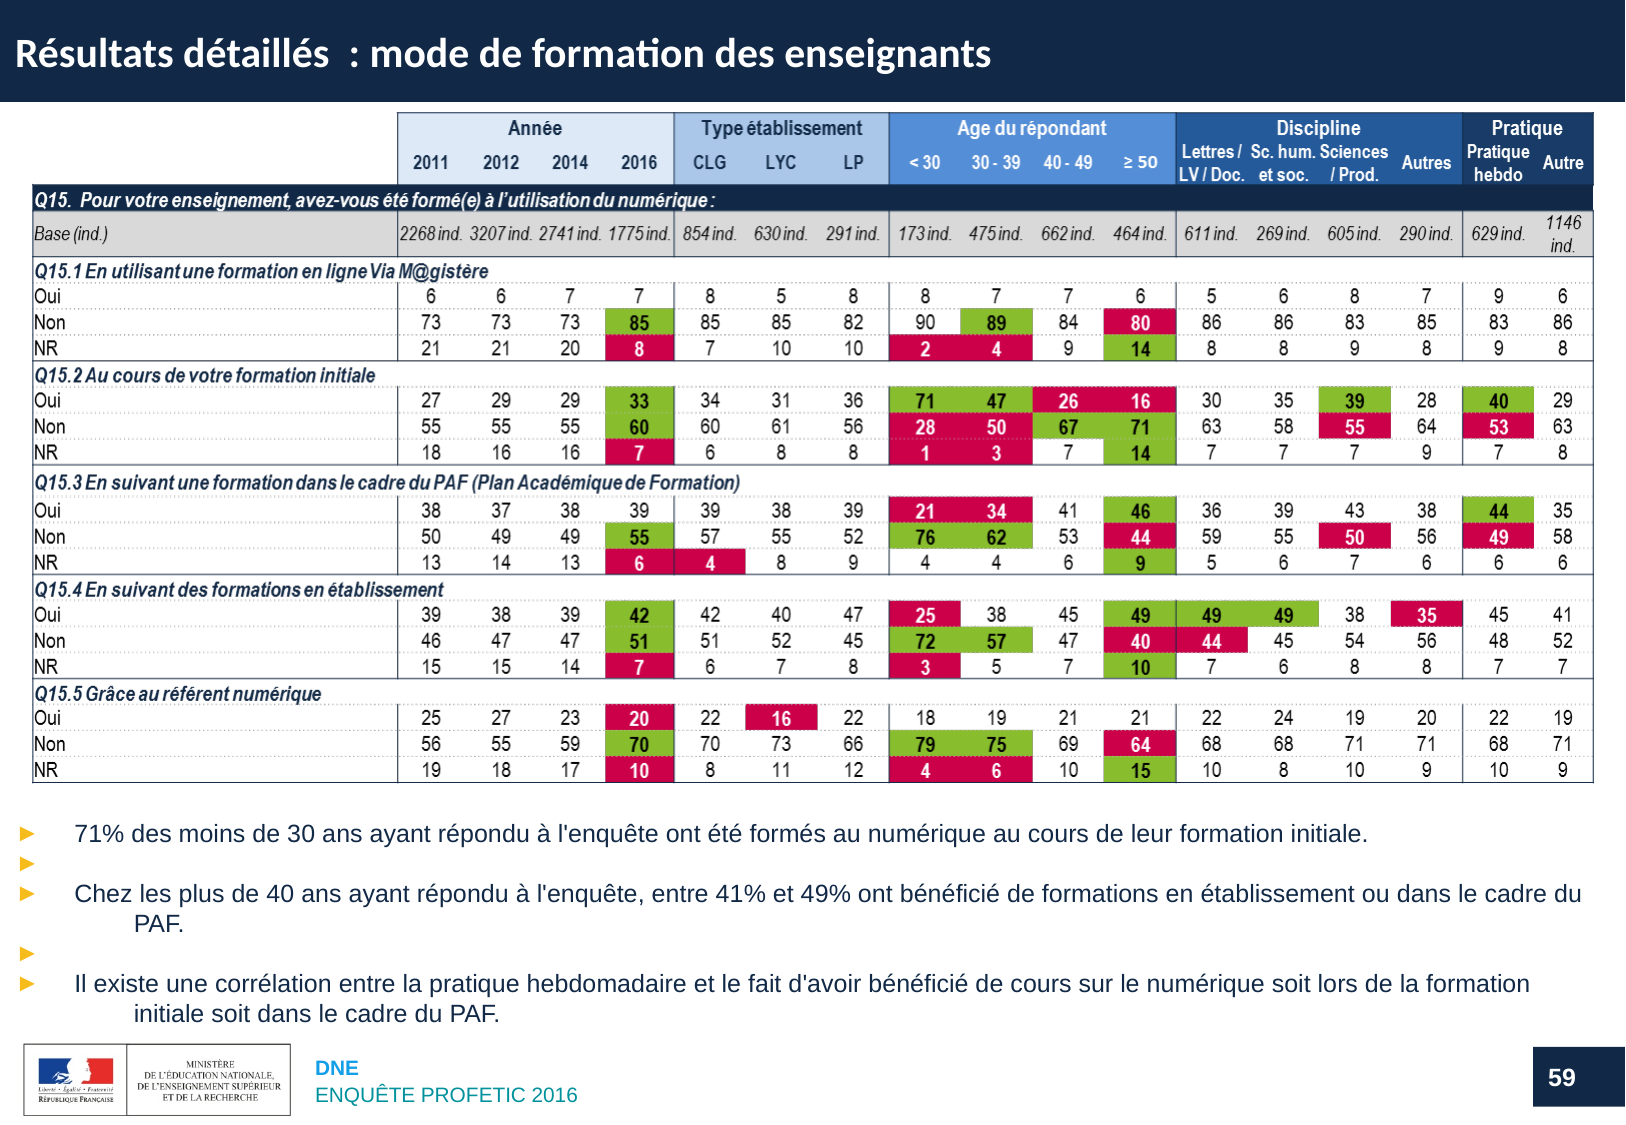

# Résultats détaillés : mode de formation des enseignants
71% des moins de 30 ans ayant répondu à l'enquête ont été formés au numérique au cours de leur formation initiale.
Chez les plus de 40 ans ayant répondu à l'enquête, entre 41% et 49% ont bénéficié de formations en établissement ou dans le cadre du PAF.
Il existe une corrélation entre la pratique hebdomadaire et le fait d'avoir bénéficié de cours sur le numérique soit lors de la formation initiale soit dans le cadre du PAF.
58